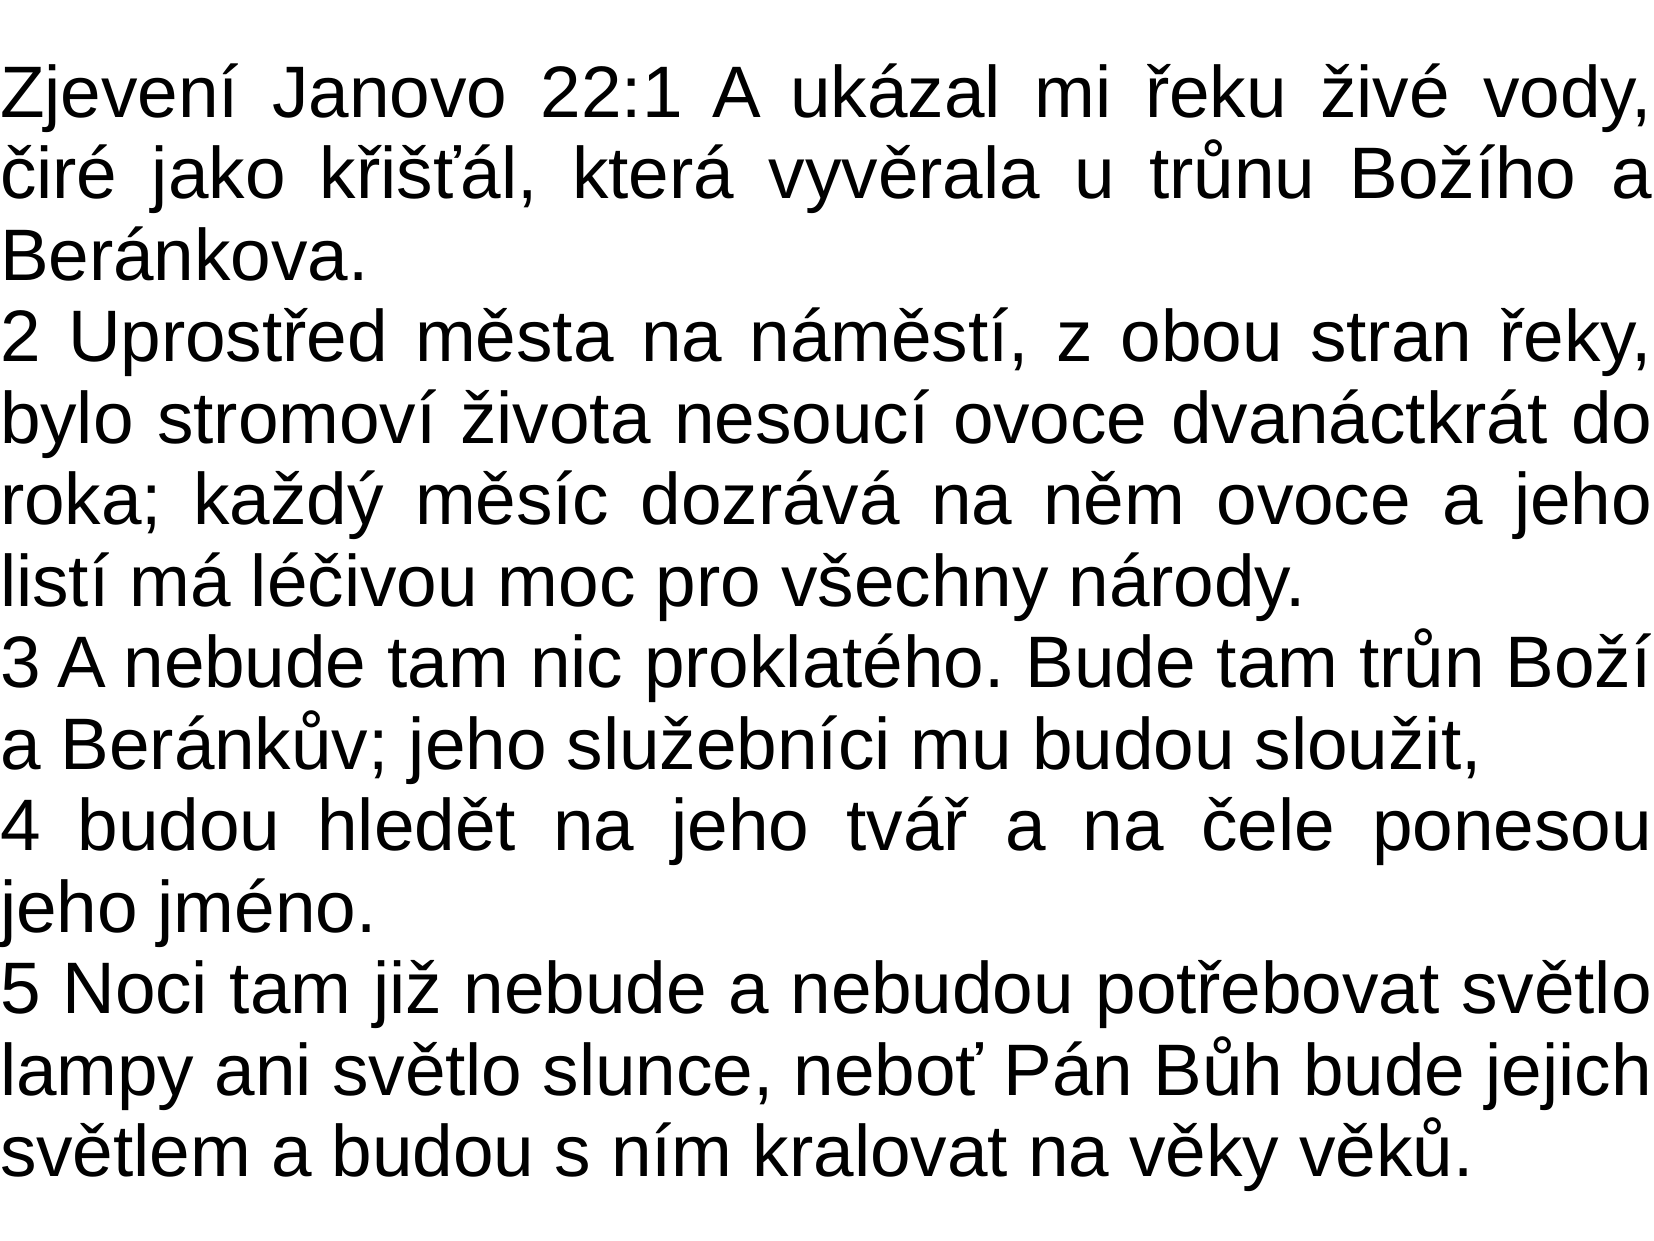

# Zjevení Janovo 22:1 A ukázal mi řeku živé vody, čiré jako křišťál, která vyvěrala u trůnu Božího a Beránkova.
2 Uprostřed města na náměstí, z obou stran řeky, bylo stromoví života nesoucí ovoce dvanáctkrát do roka; každý měsíc dozrává na něm ovoce a jeho listí má léčivou moc pro všechny národy.
3 A nebude tam nic proklatého. Bude tam trůn Boží a Beránkův; jeho služebníci mu budou sloužit,
4 budou hledět na jeho tvář a na čele ponesou jeho jméno.
5 Noci tam již nebude a nebudou potřebovat světlo lampy ani světlo slunce, neboť Pán Bůh bude jejich světlem a budou s ním kralovat na věky věků.